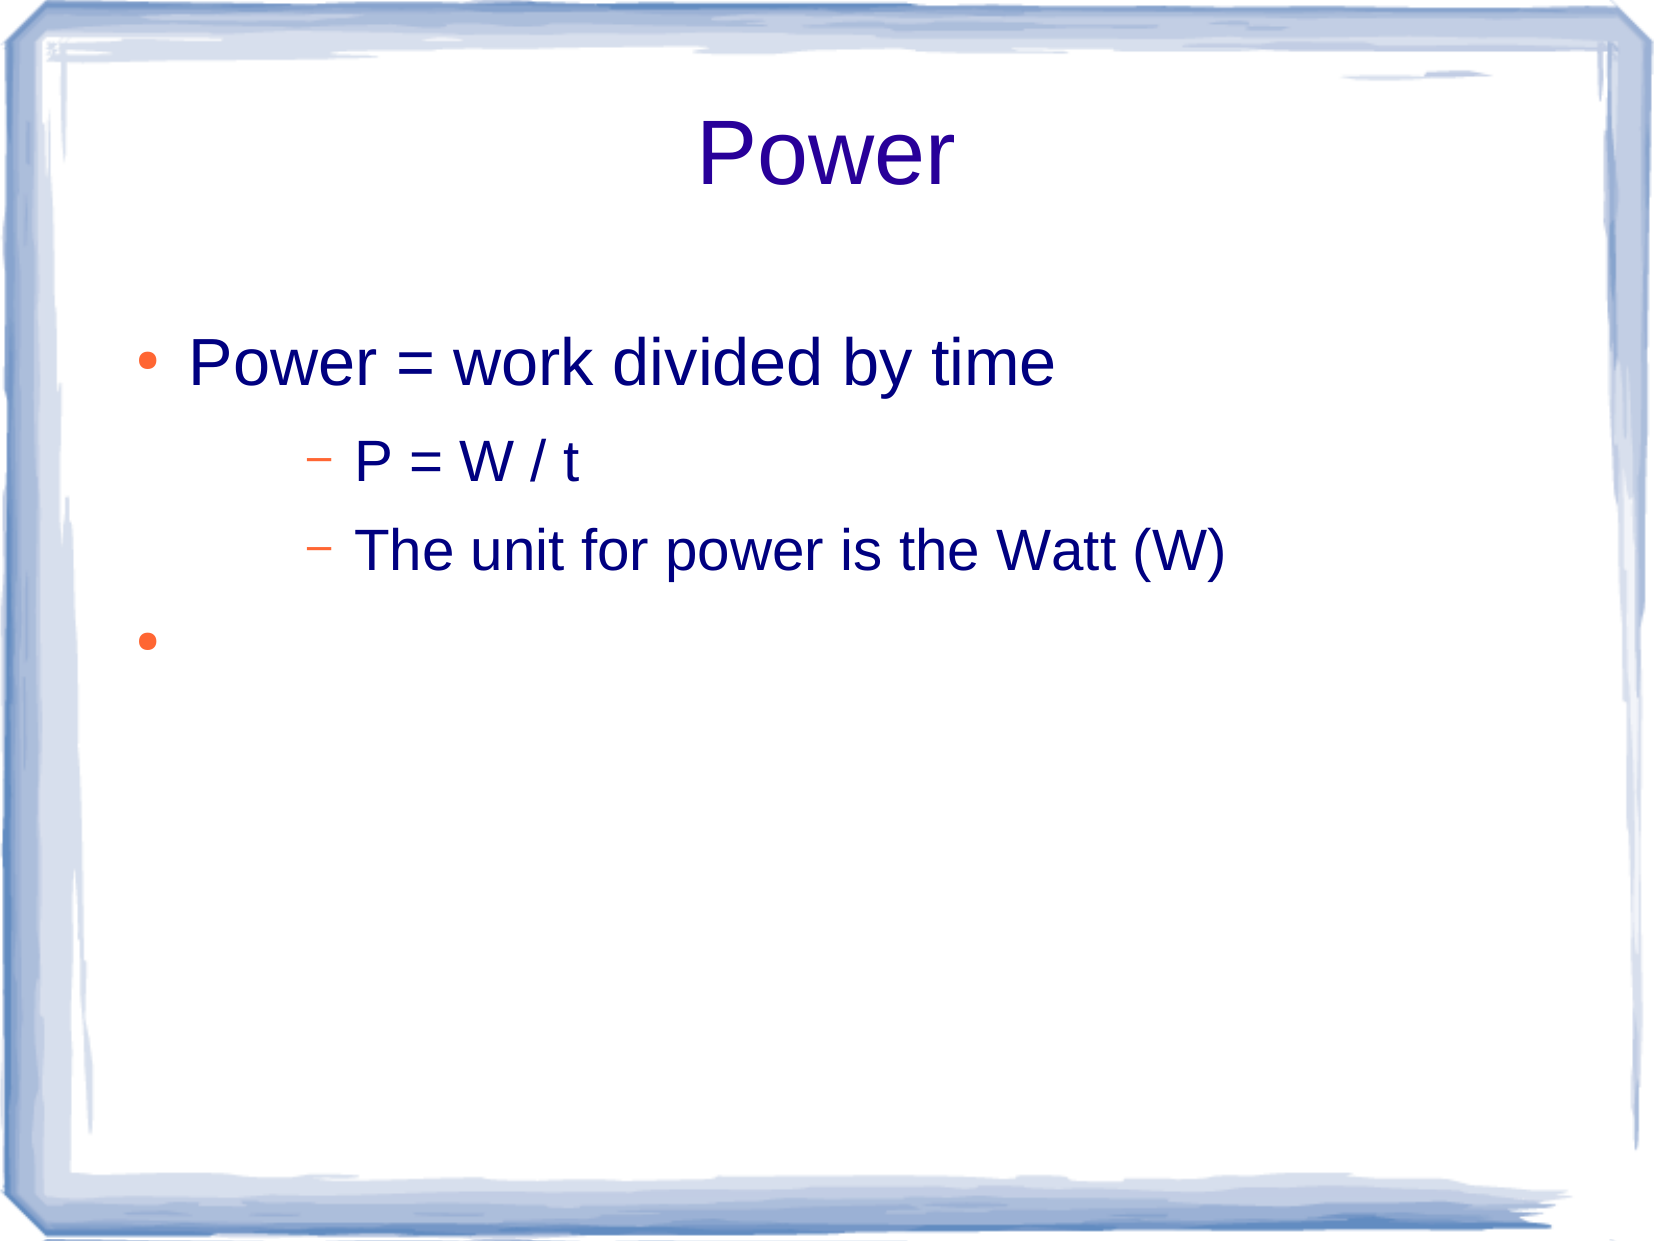

# Power
Power = work divided by time
P = W / t
The unit for power is the Watt (W)